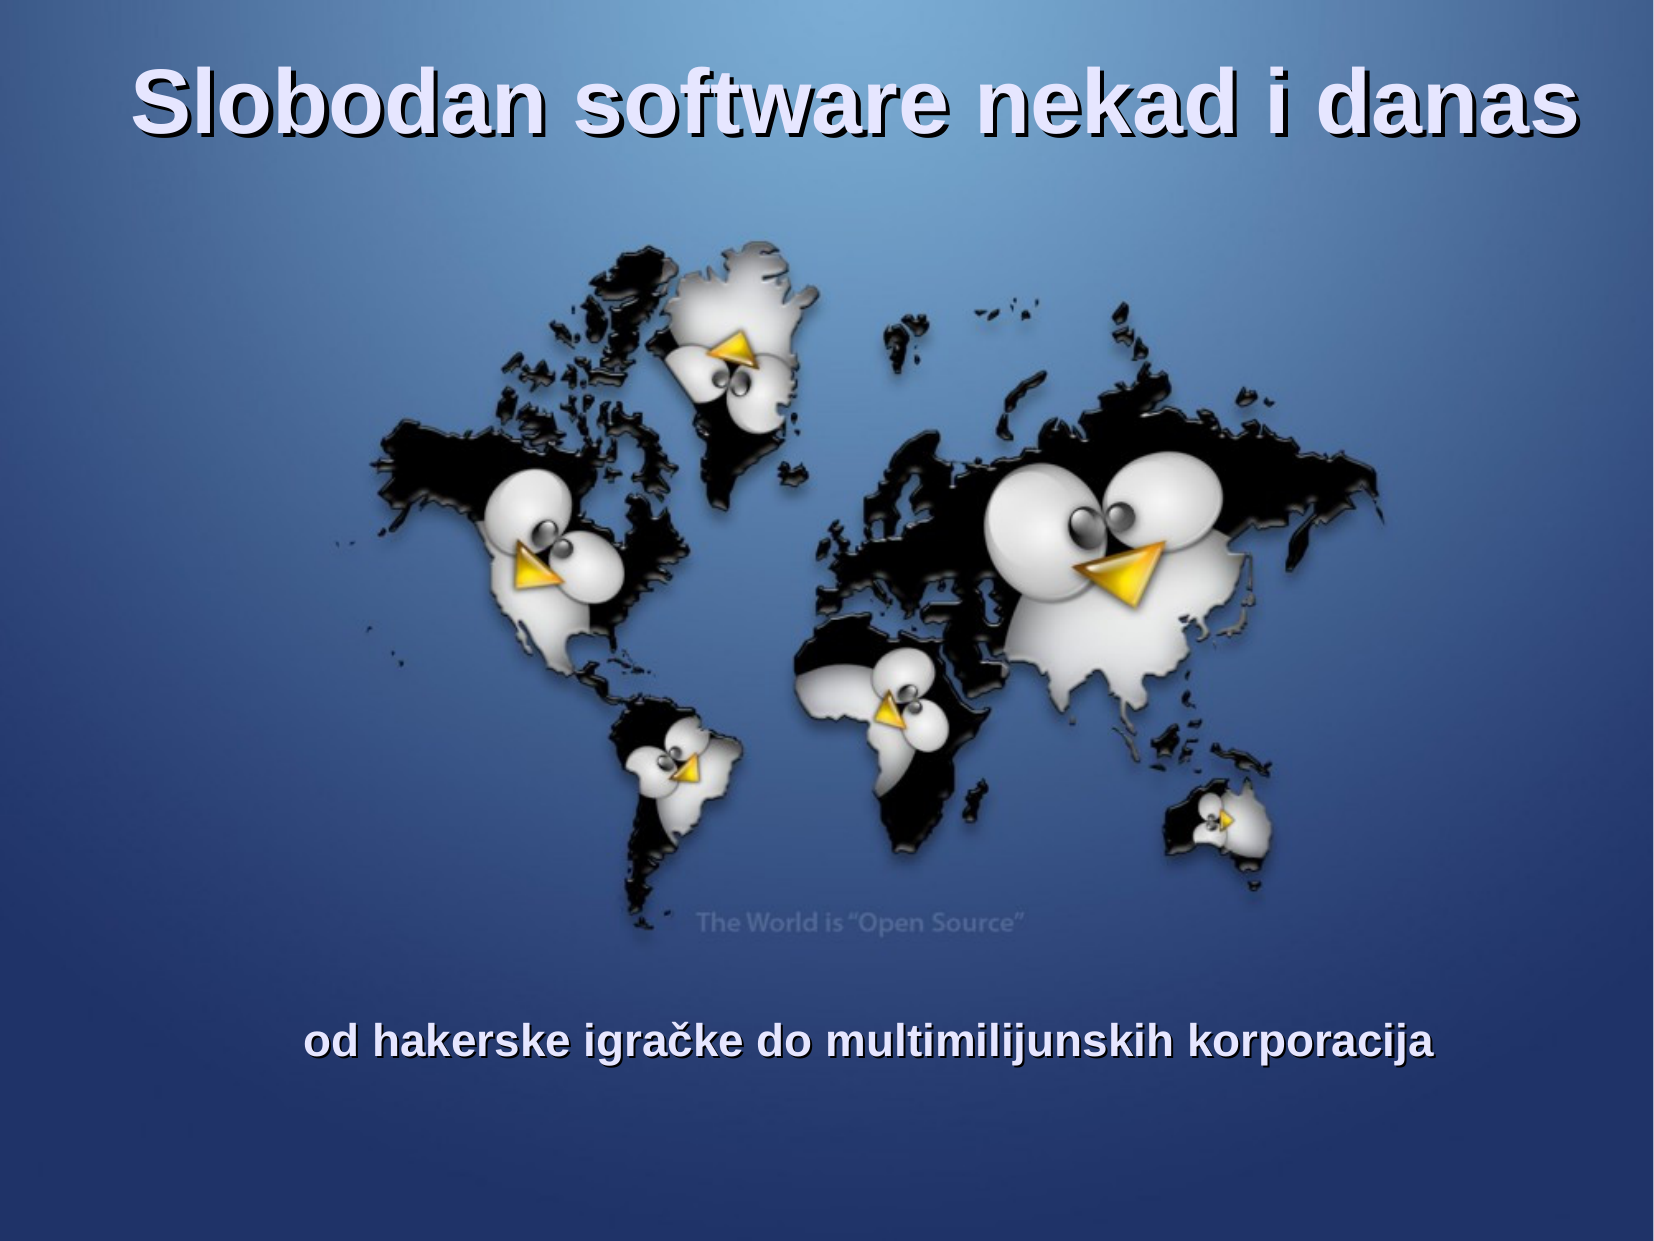

# Slobodan software nekad i danas od hakerske igračke do multimilijunskih korporacija